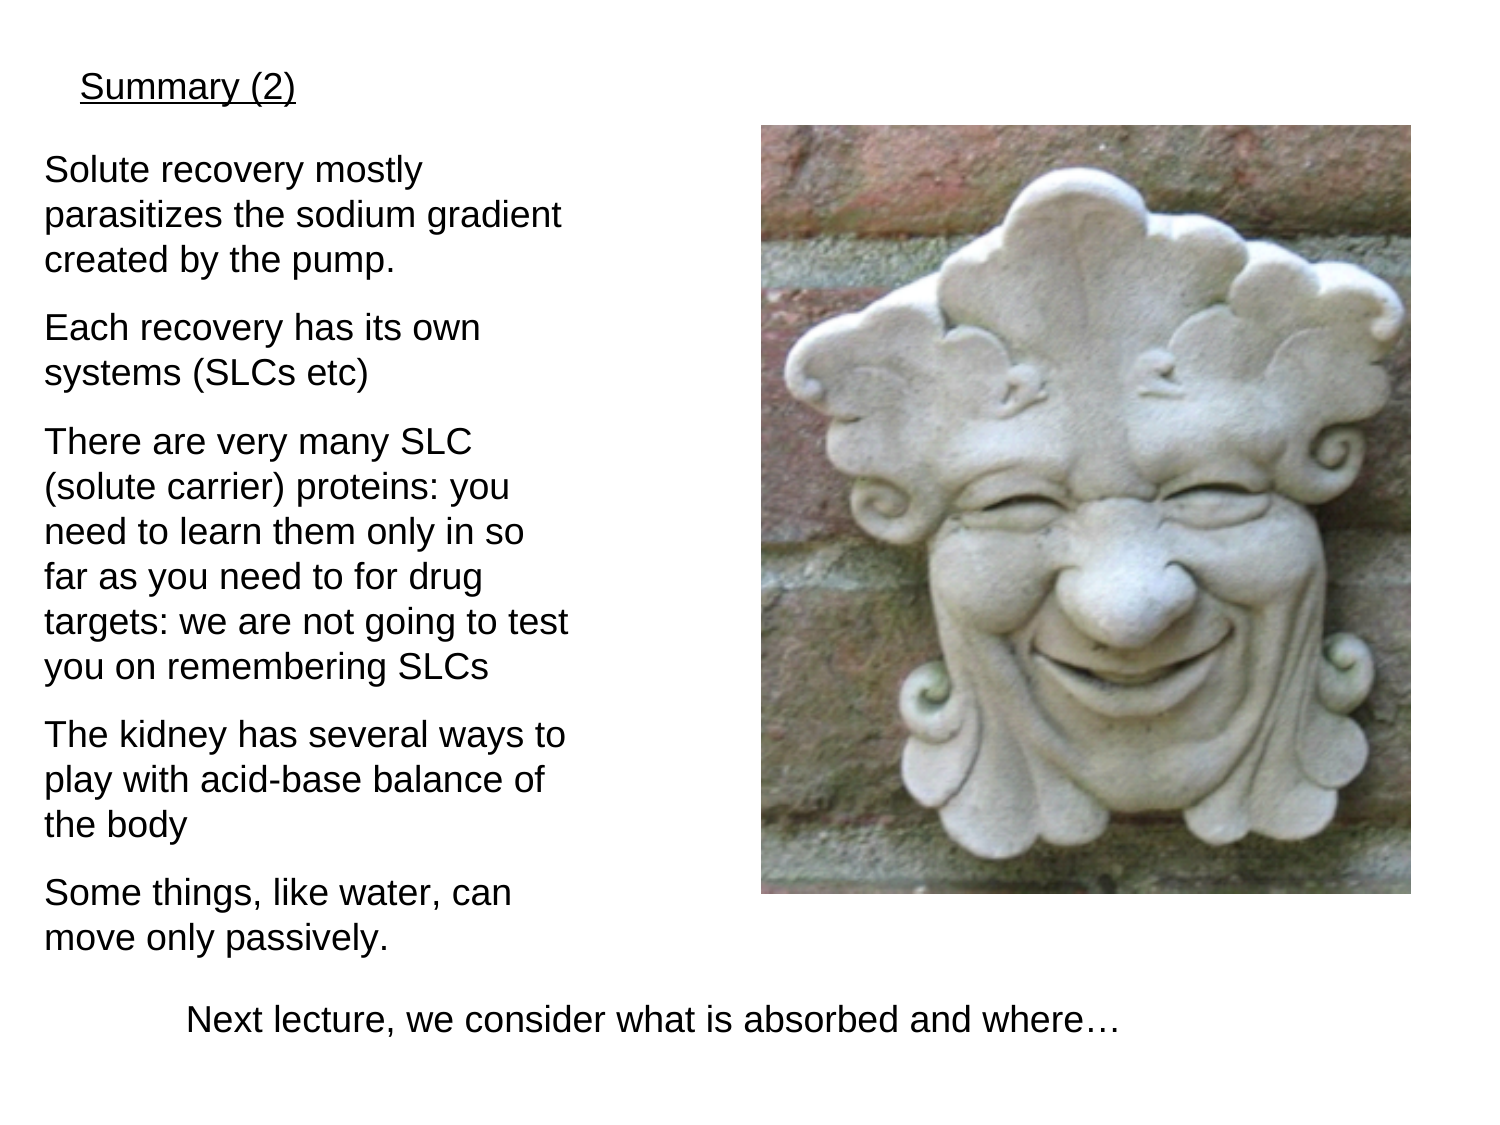

Summary (2)
Solute recovery mostly parasitizes the sodium gradient created by the pump.
Each recovery has its own systems (SLCs etc)
There are very many SLC (solute carrier) proteins: you need to learn them only in so far as you need to for drug targets: we are not going to test you on remembering SLCs
The kidney has several ways to play with acid-base balance of the body
Some things, like water, can move only passively.
Next lecture, we consider what is absorbed and where…